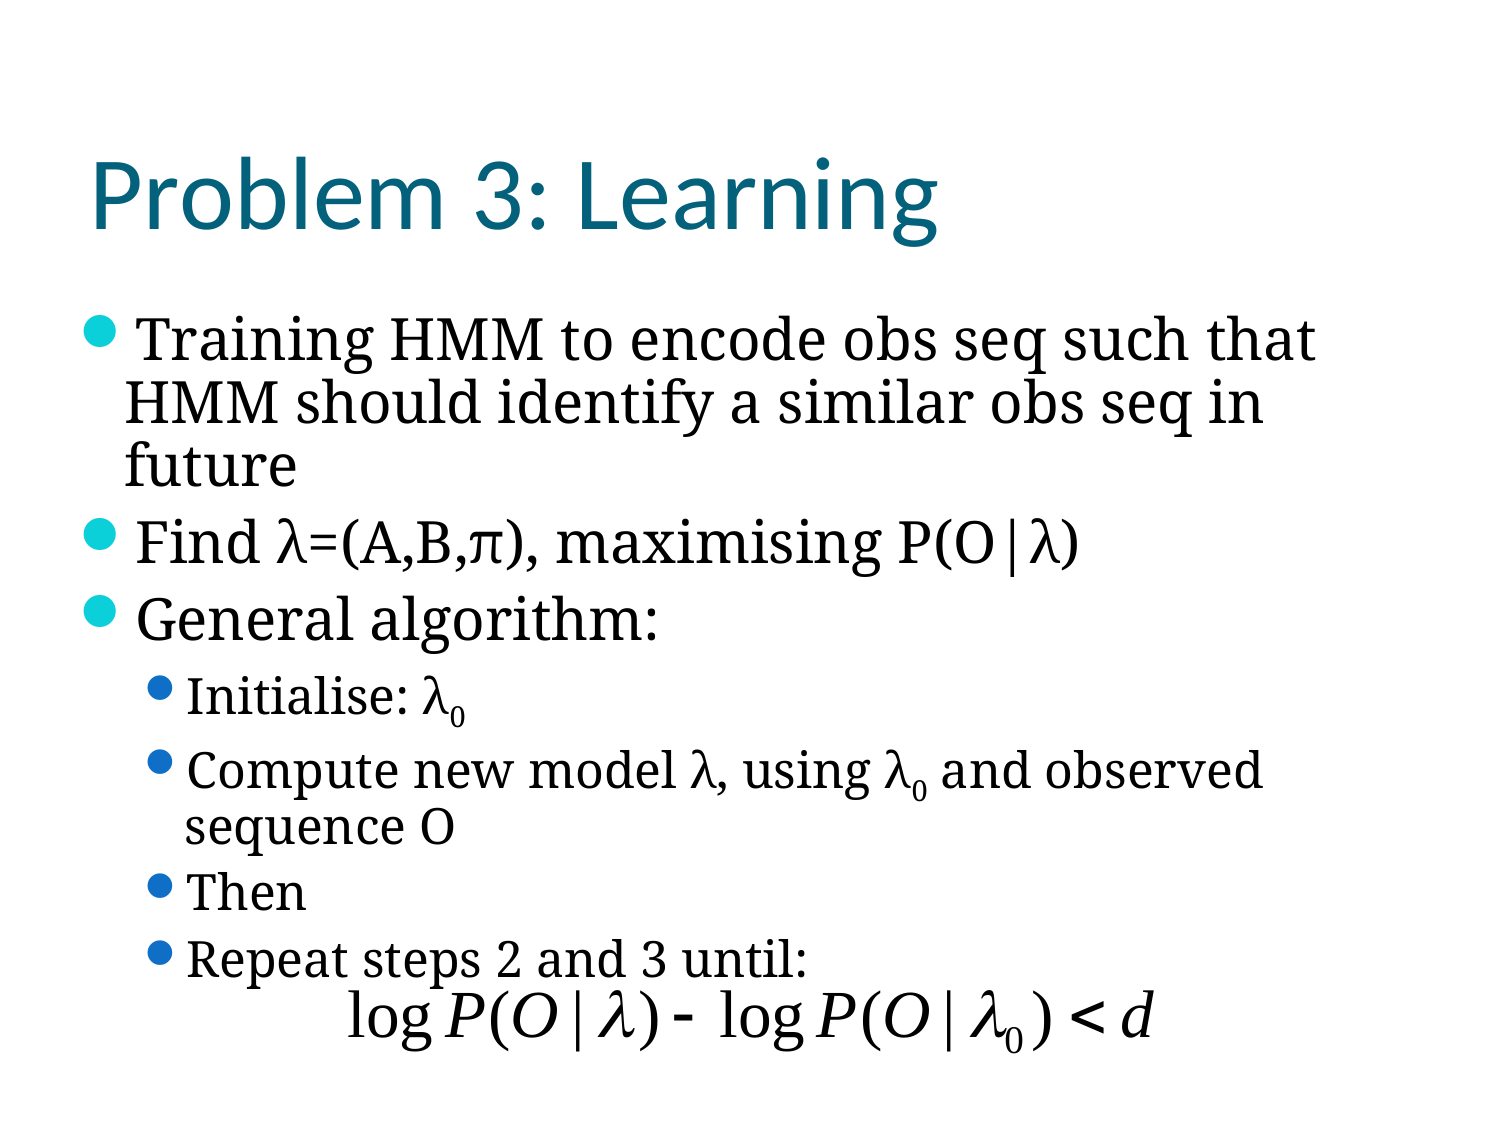

# Problem 3: Learning
Training HMM to encode obs seq such that HMM should identify a similar obs seq in future
Find λ=(A,B,π), maximising P(O|λ)
General algorithm:
Initialise: λ0
Compute new model λ, using λ0 and observed sequence O
Then
Repeat steps 2 and 3 until: